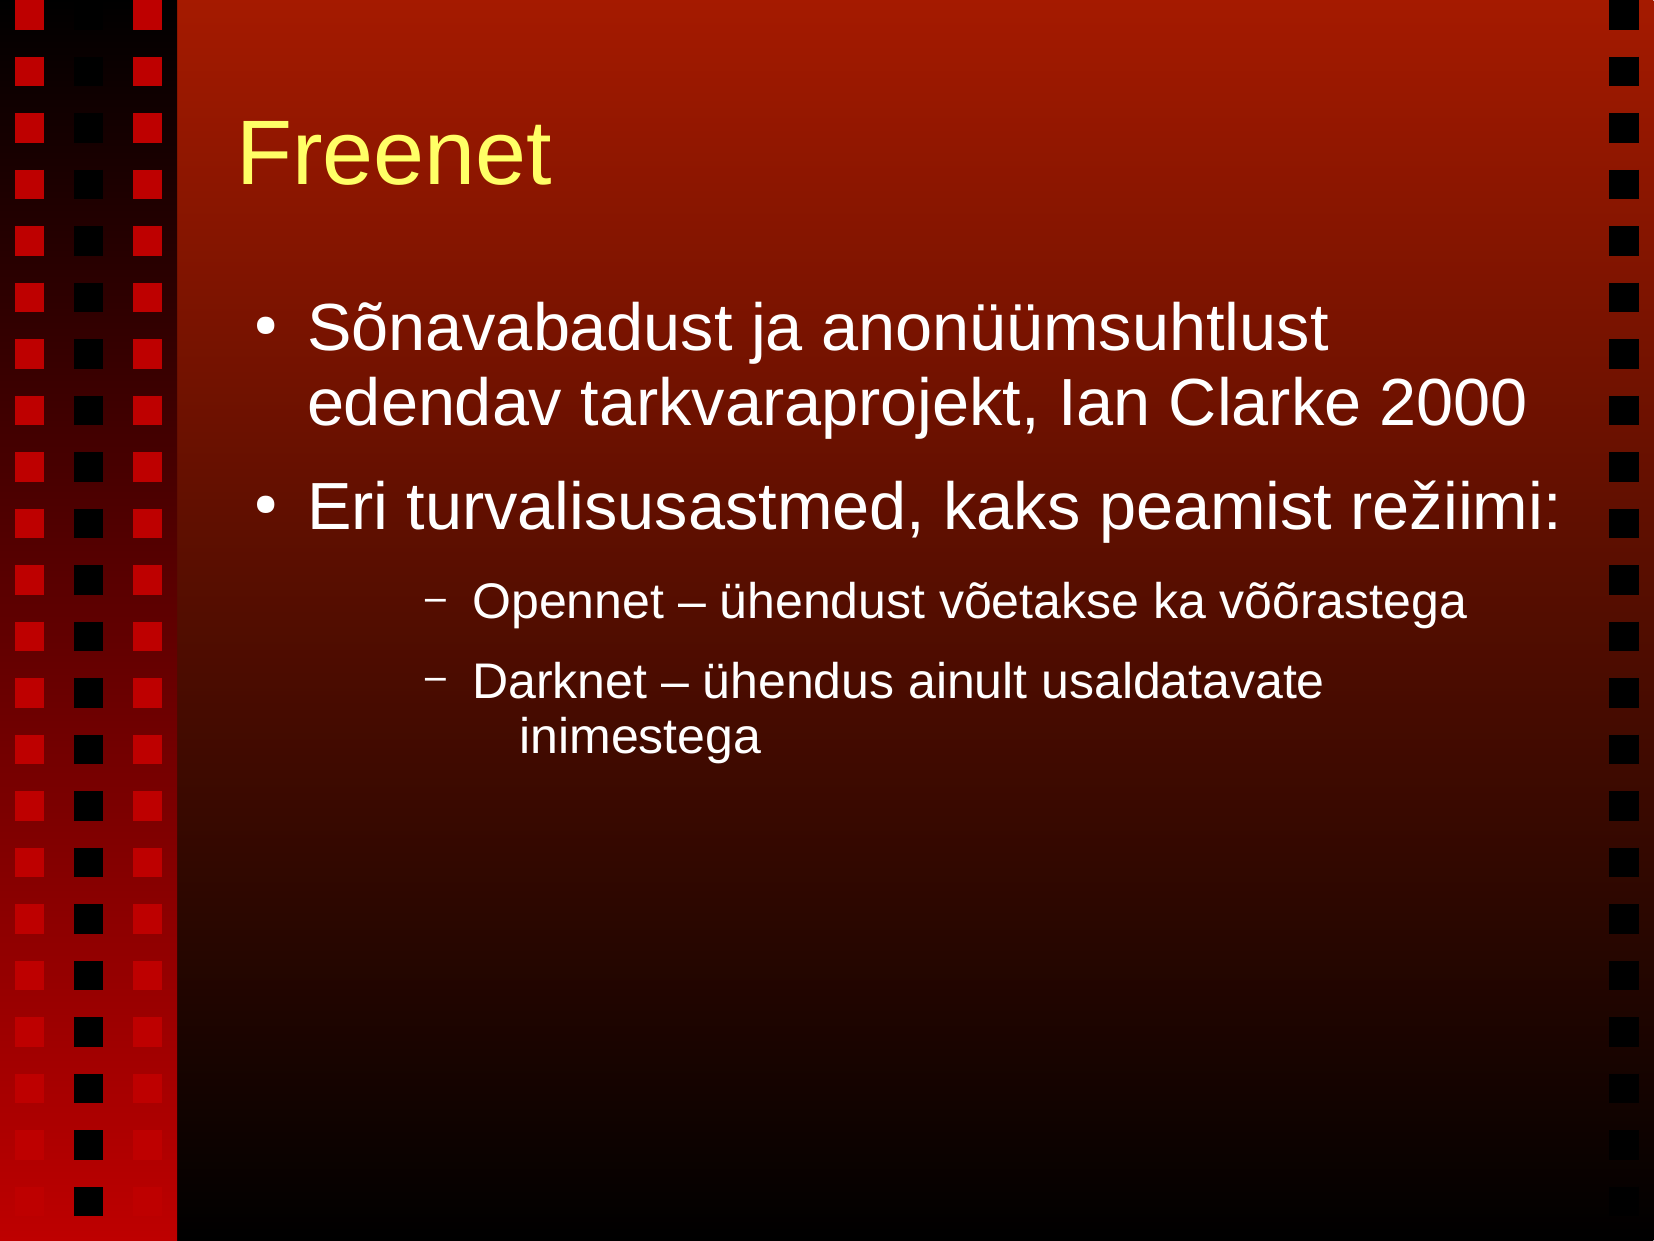

# Freenet
Sõnavabadust ja anonüümsuhtlust edendav tarkvaraprojekt, Ian Clarke 2000
Eri turvalisusastmed, kaks peamist režiimi:
Opennet – ühendust võetakse ka võõrastega
Darknet – ühendus ainult usaldatavate inimestega